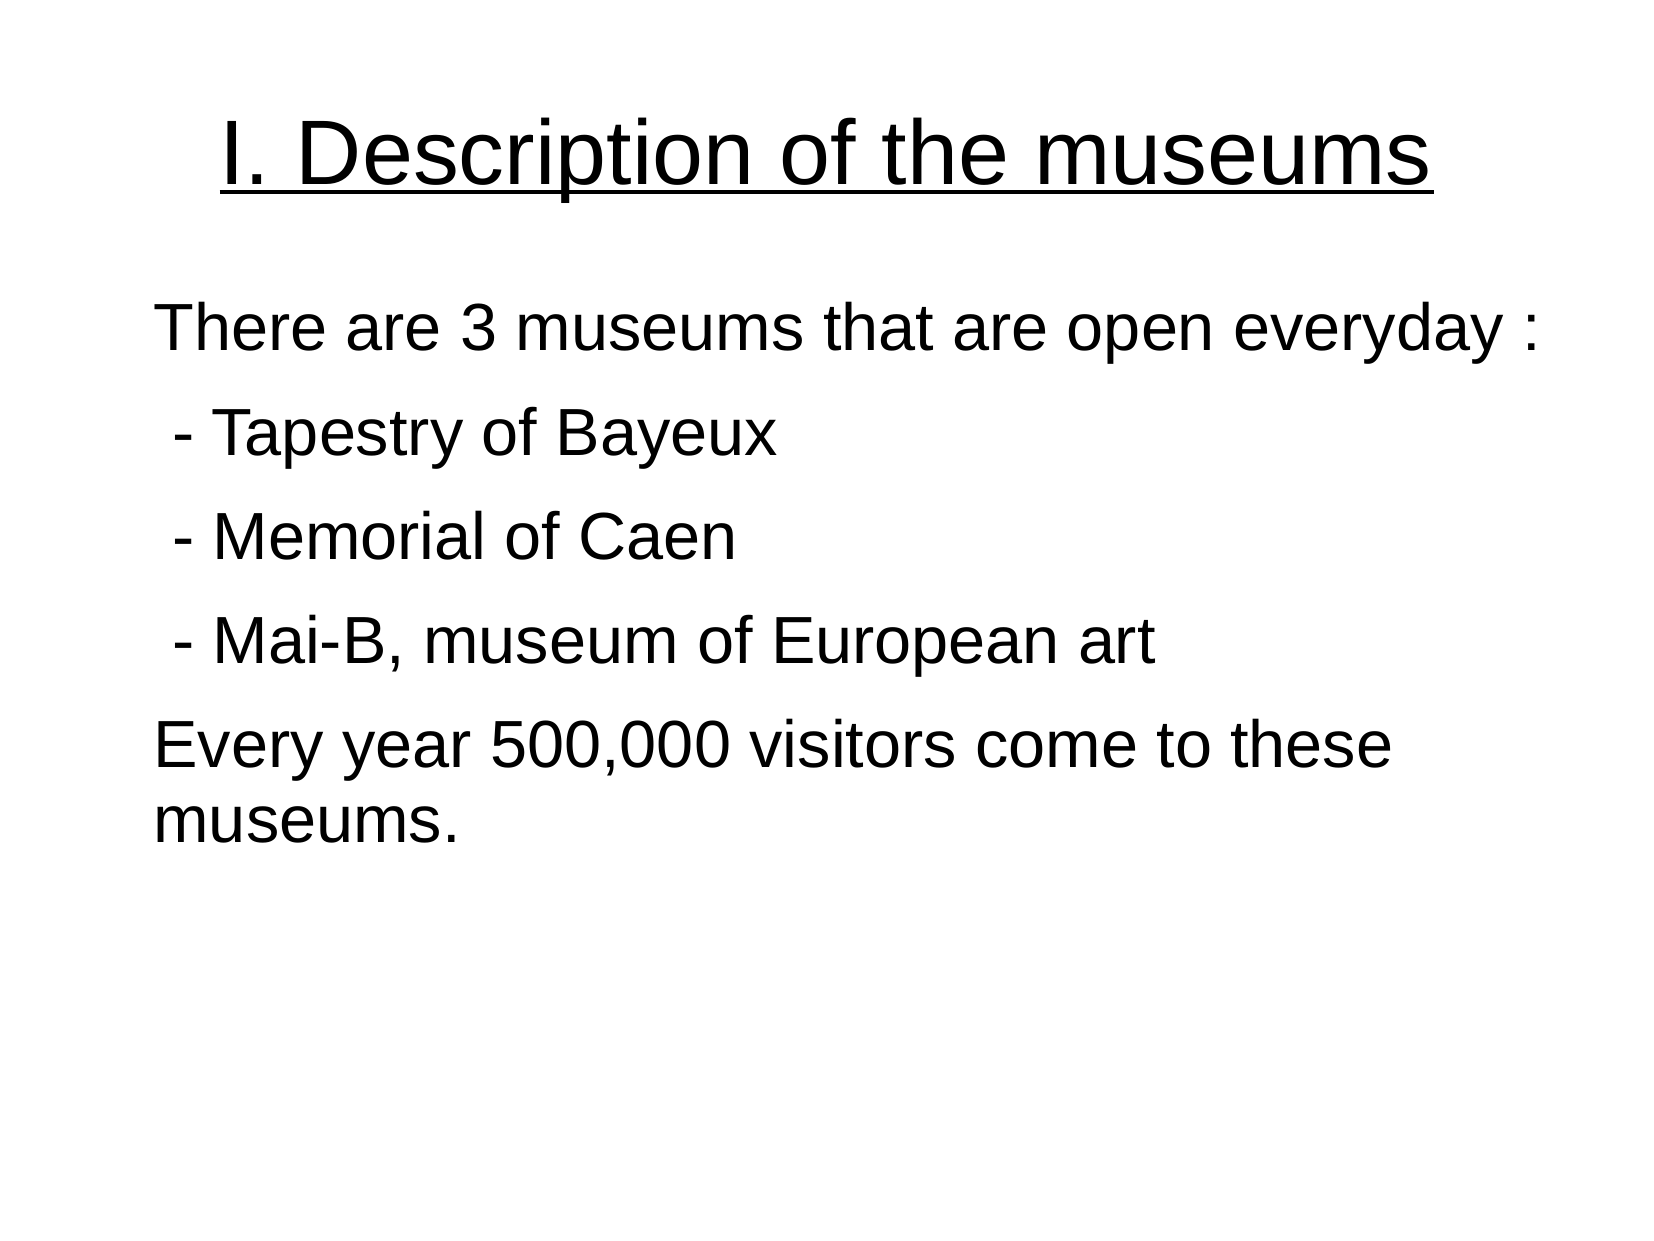

# I. Description of the museums
There are 3 museums that are open everyday :
 - Tapestry of Bayeux
 - Memorial of Caen
 - Mai-B, museum of European art
Every year 500,000 visitors come to these museums.